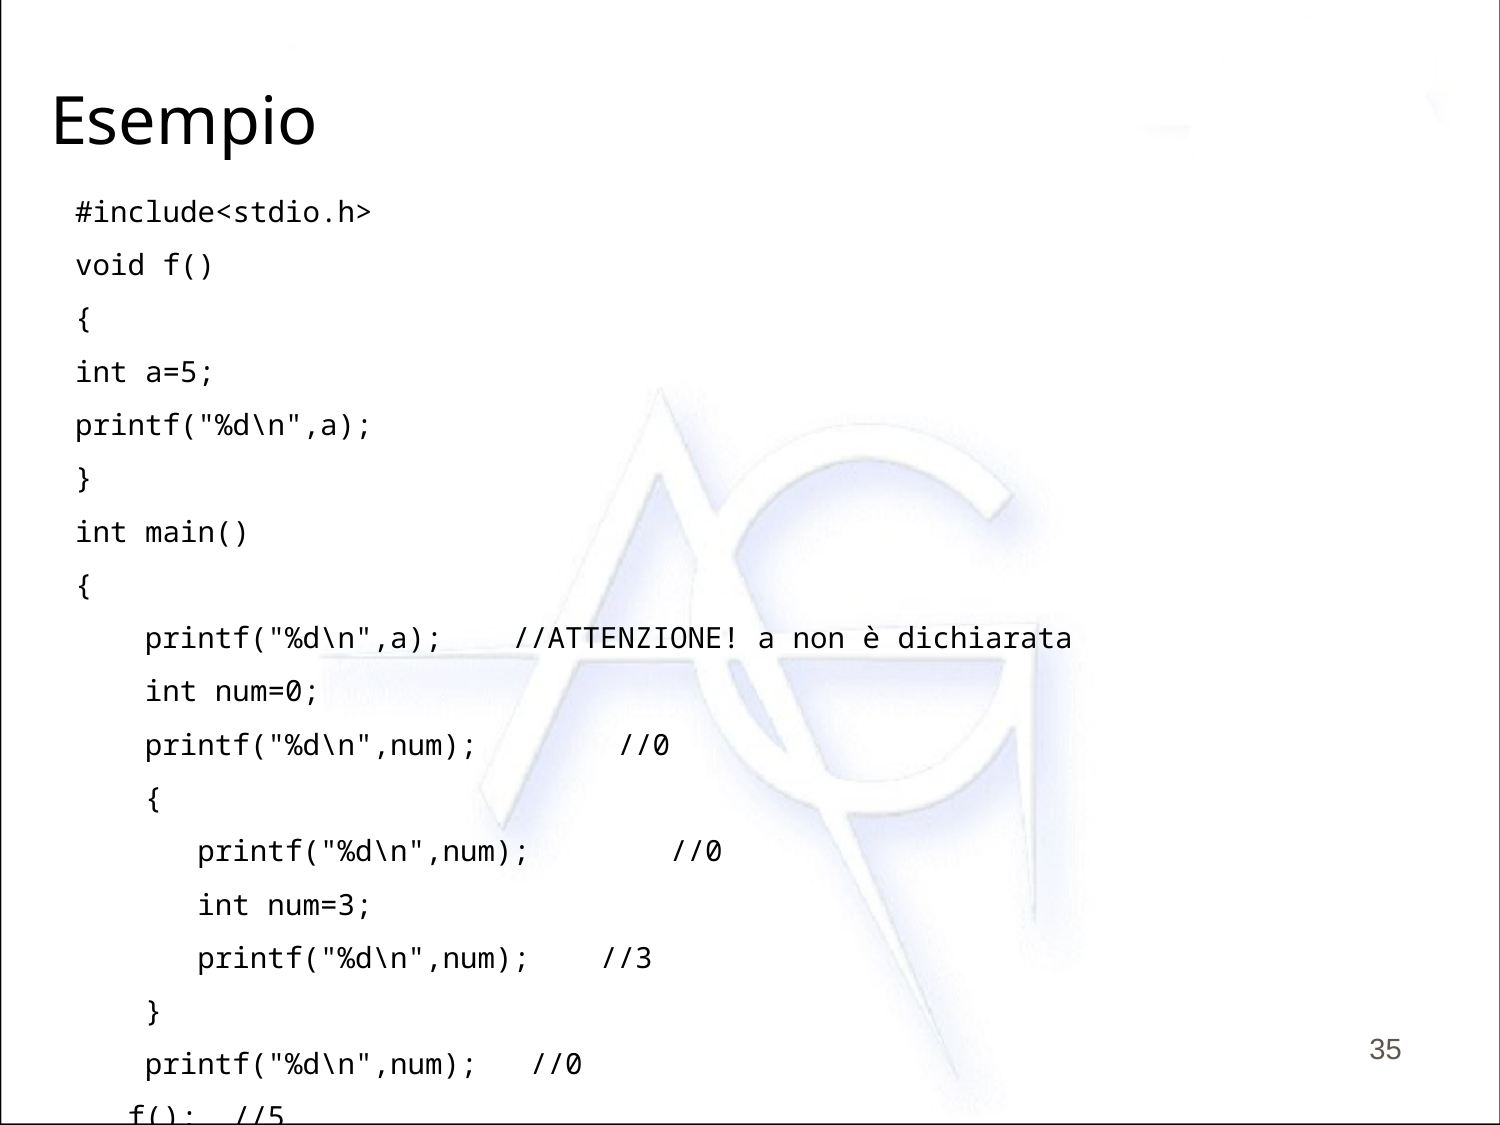

# Esempio
#include<stdio.h>
void f()
{
int a=5;
printf("%d\n",a);
}
int main()
{
 printf("%d\n",a); //ATTENZIONE! a non è dichiarata
 int num=0;
 printf("%d\n",num); //0
 {
 printf("%d\n",num); //0
 int num=3;
 printf("%d\n",num); //3
 }
 printf("%d\n",num); //0
 f(); //5
}
35